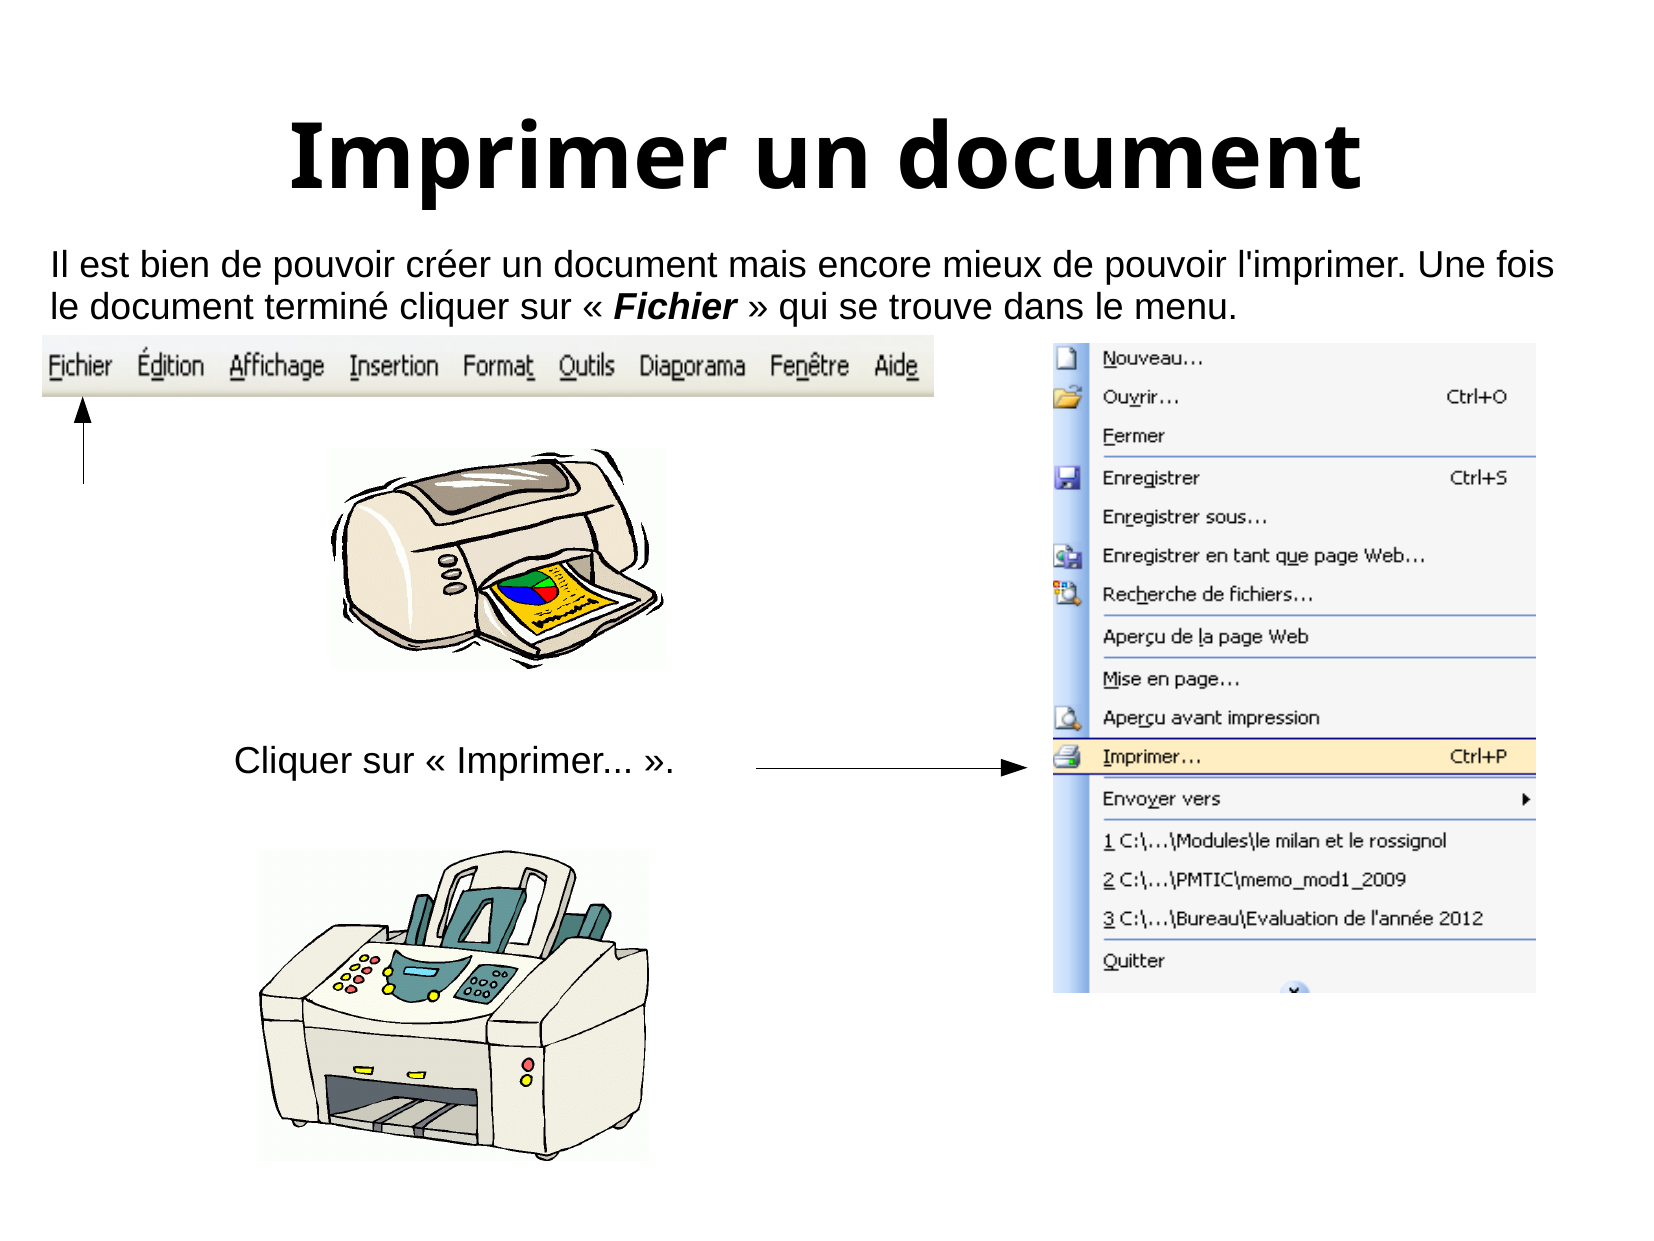

# Imprimer un document
Il est bien de pouvoir créer un document mais encore mieux de pouvoir l'imprimer. Une fois le document terminé cliquer sur « Fichier » qui se trouve dans le menu.
Cliquer sur « Imprimer... ».